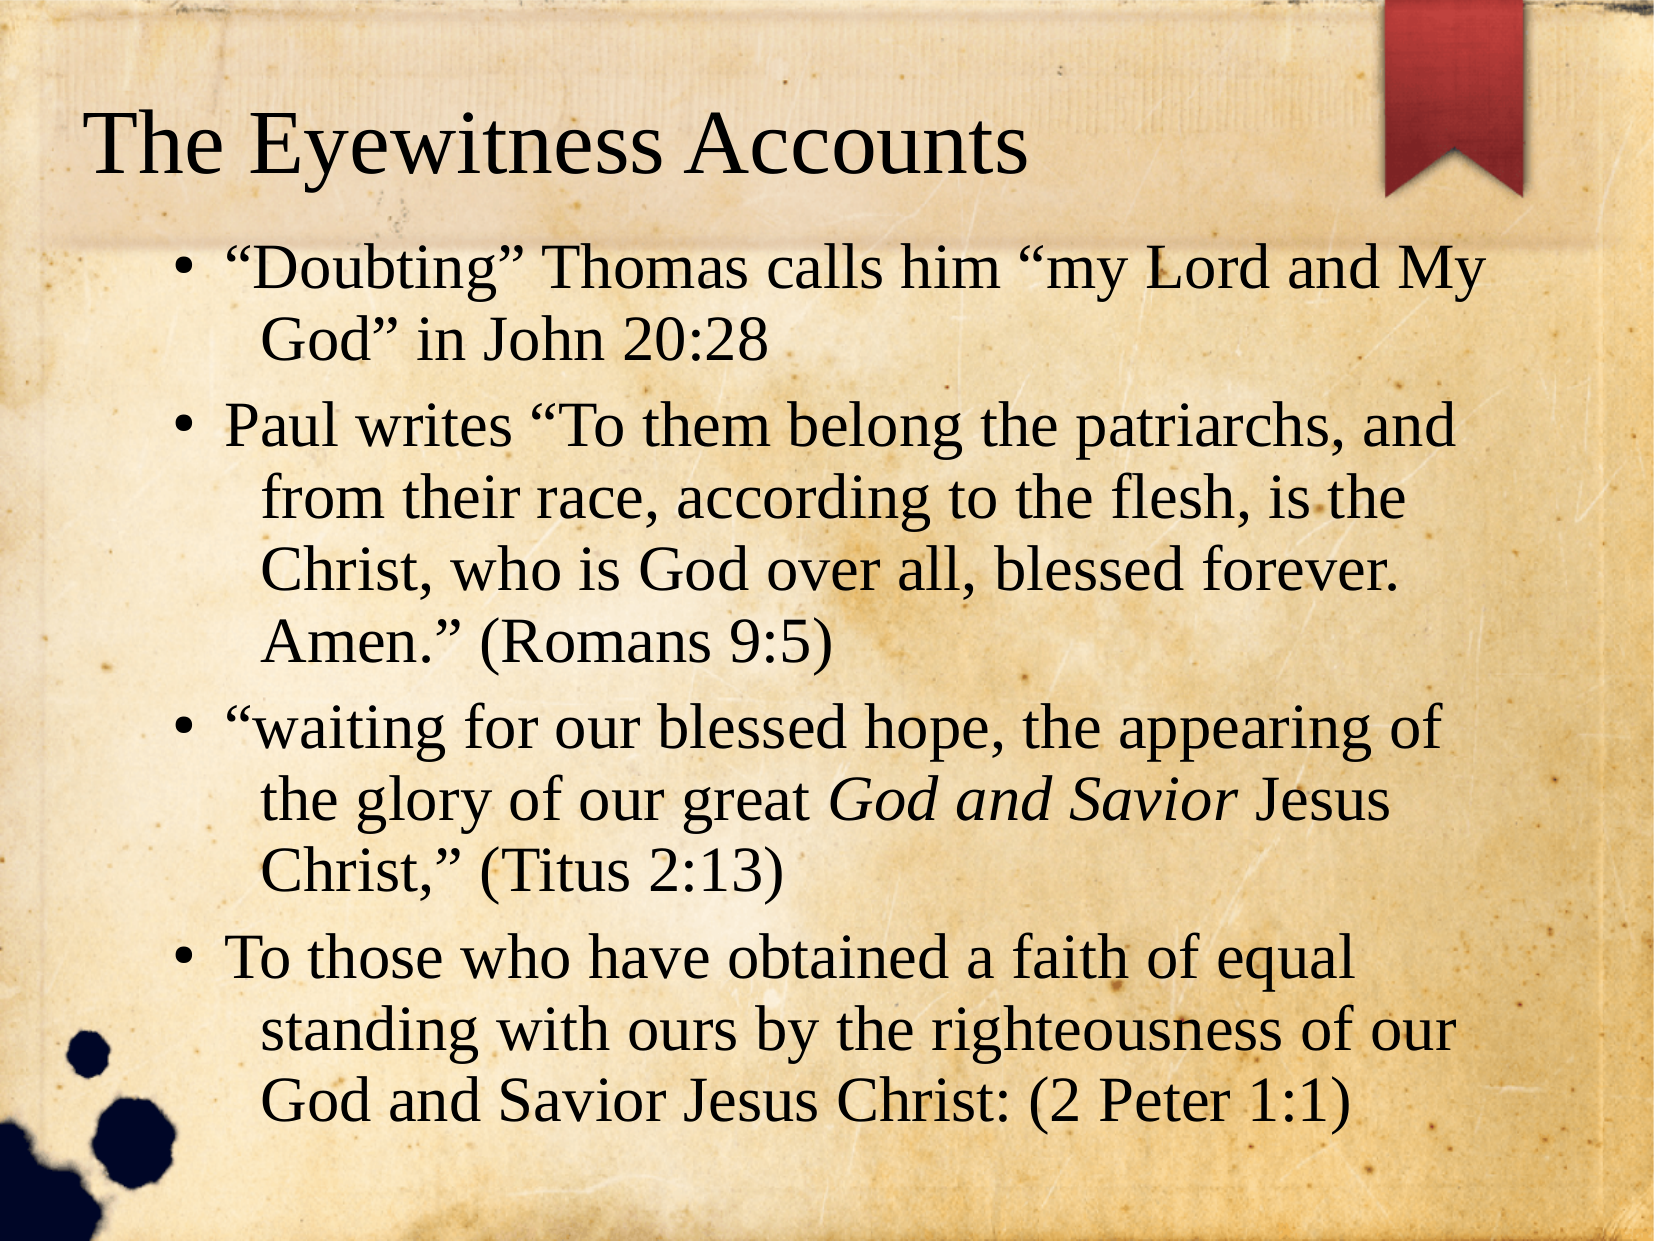

# The Eyewitness Accounts
“Doubting” Thomas calls him “my Lord and My God” in John 20:28
Paul writes “To them belong the patriarchs, and from their race, according to the flesh, is the Christ, who is God over all, blessed forever. Amen.” (Romans 9:5)
“waiting for our blessed hope, the appearing of the glory of our great God and Savior Jesus Christ,” (Titus 2:13)
To those who have obtained a faith of equal standing with ours by the righteousness of our God and Savior Jesus Christ: (2 Peter 1:1)